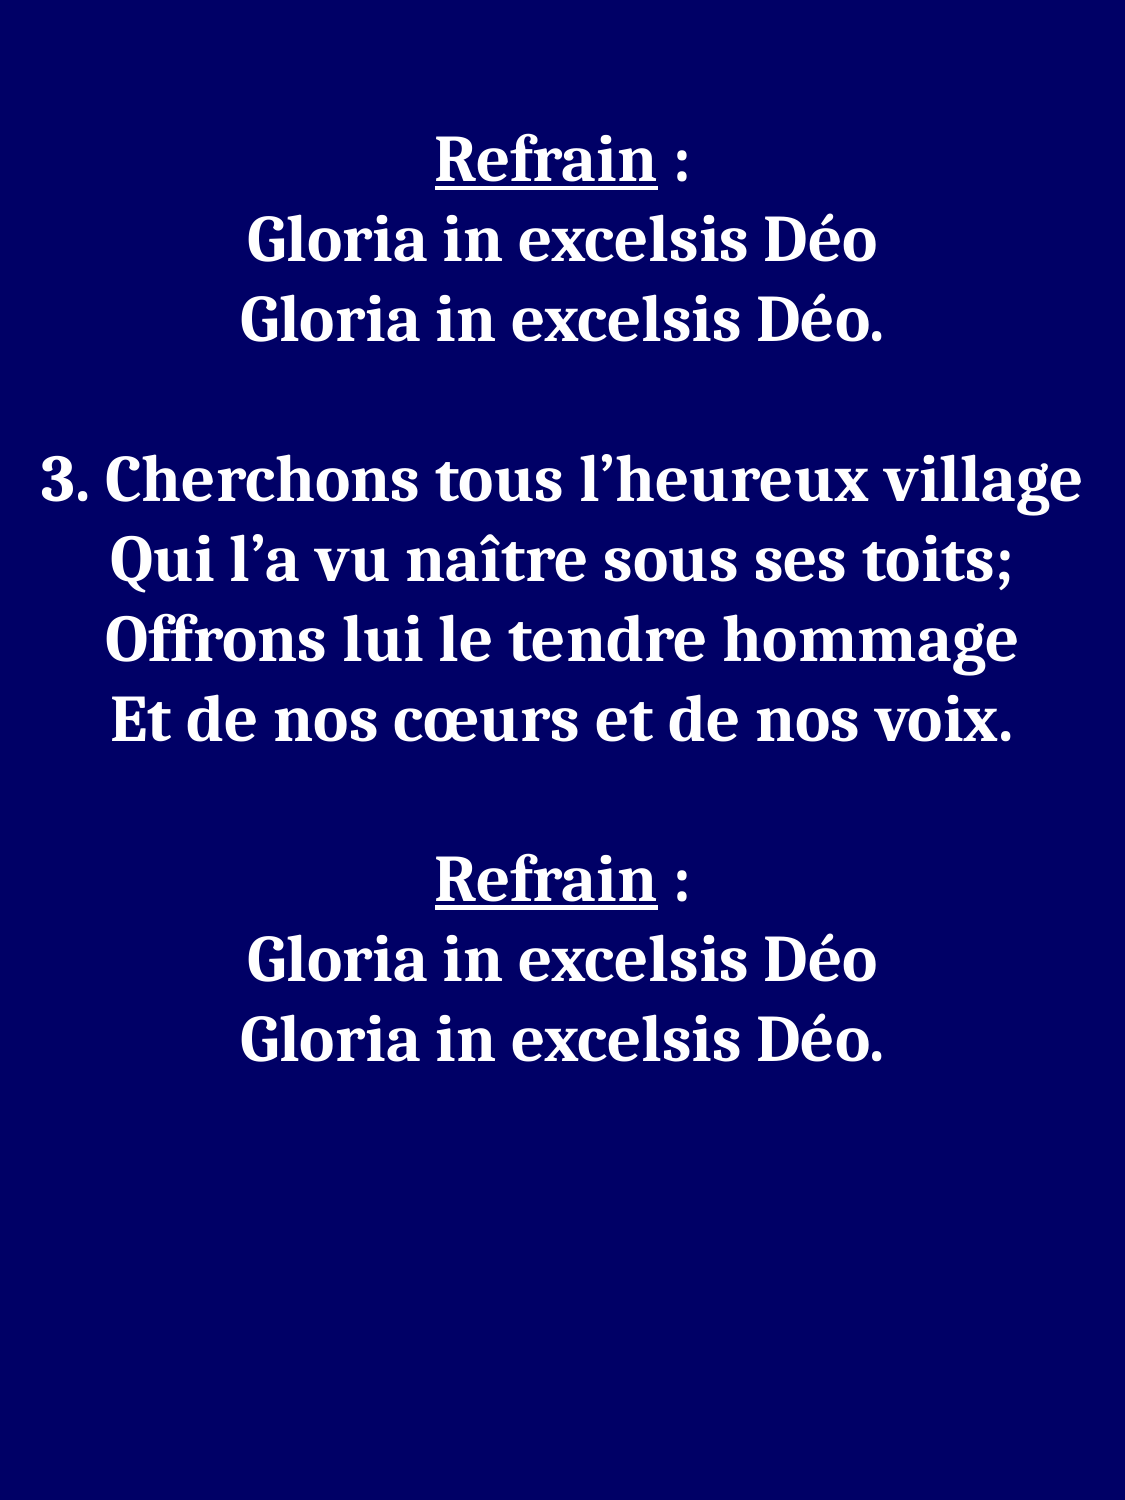

Refrain :
Gloria in excelsis Déo
Gloria in excelsis Déo.
3. Cherchons tous l’heureux village
Qui l’a vu naître sous ses toits;
Offrons lui le tendre hommage
Et de nos cœurs et de nos voix.
Refrain :
Gloria in excelsis Déo
Gloria in excelsis Déo.